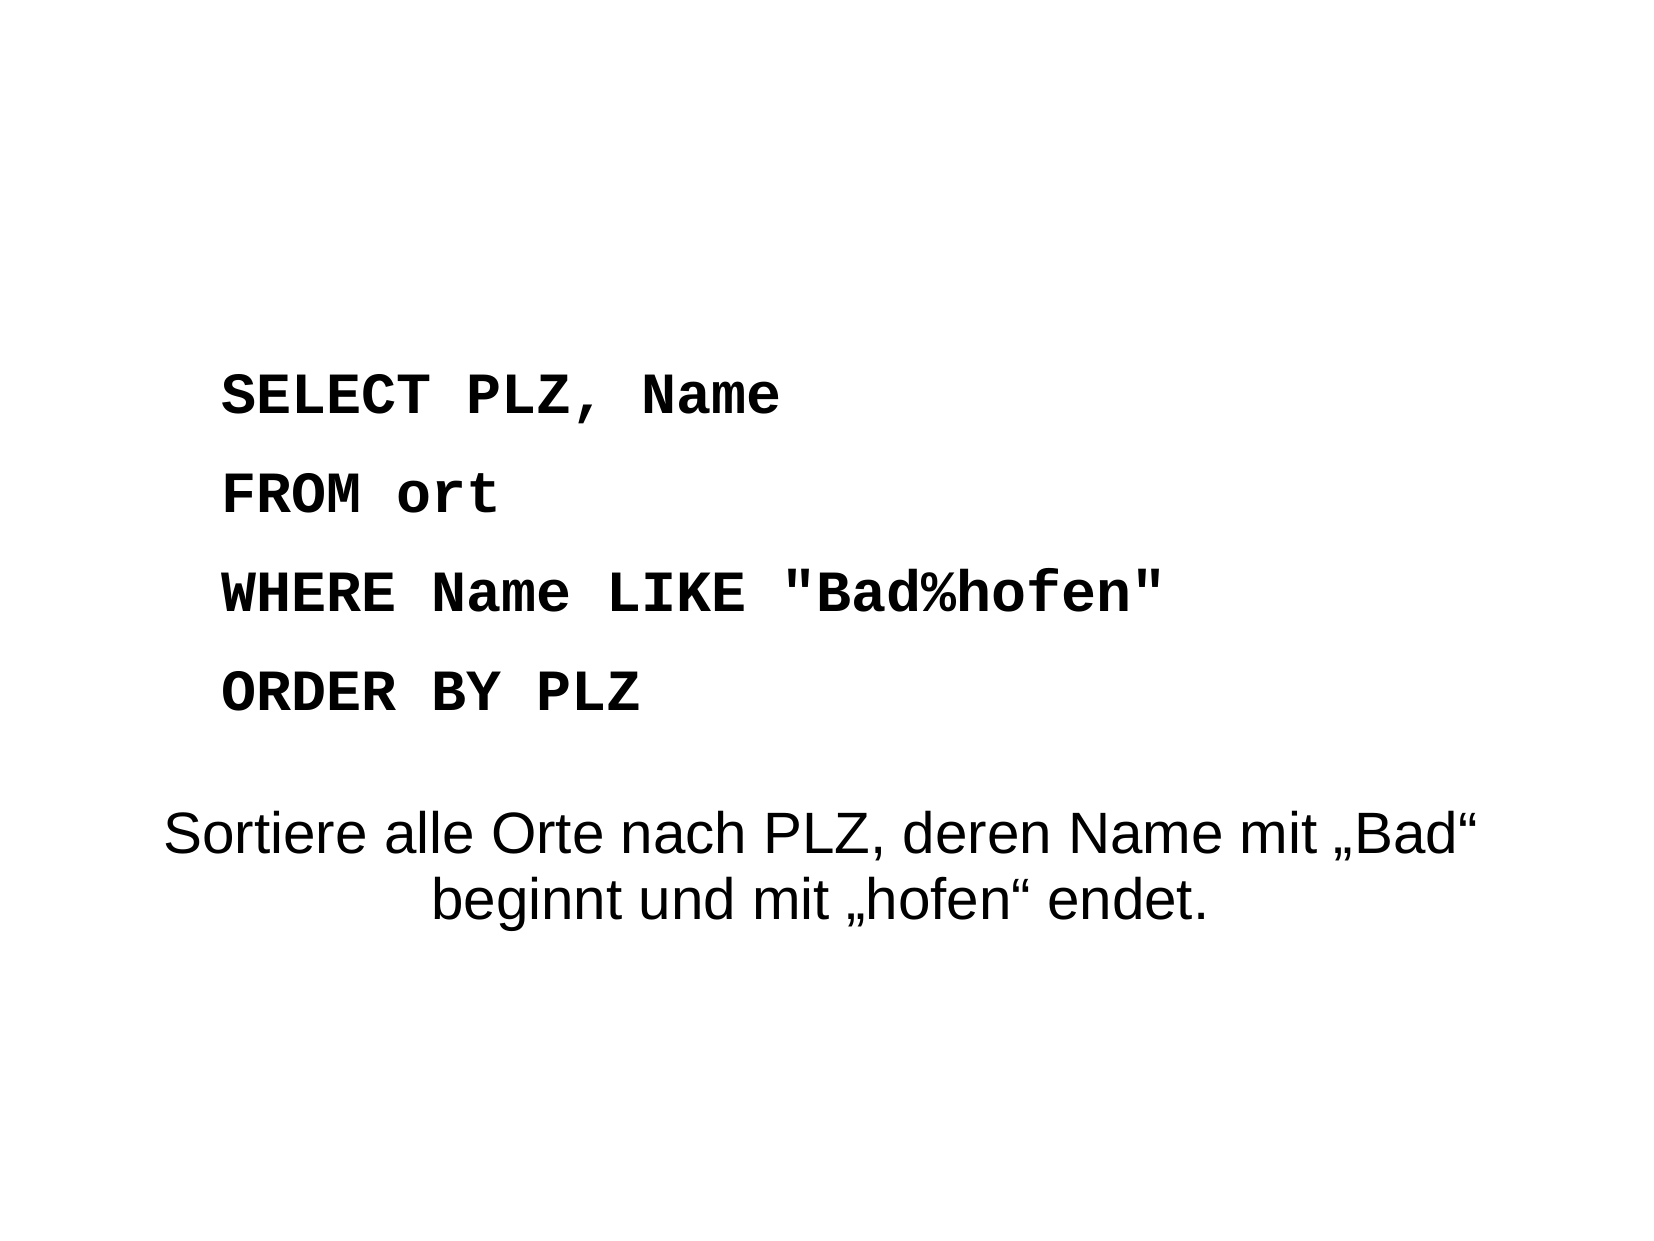

SELECT PLZ, Name
FROM ort
WHERE Name LIKE "Bad%hofen"
ORDER BY PLZ
# Sortiere alle Orte nach PLZ, deren Name mit „Bad“ beginnt und mit „hofen“ endet.